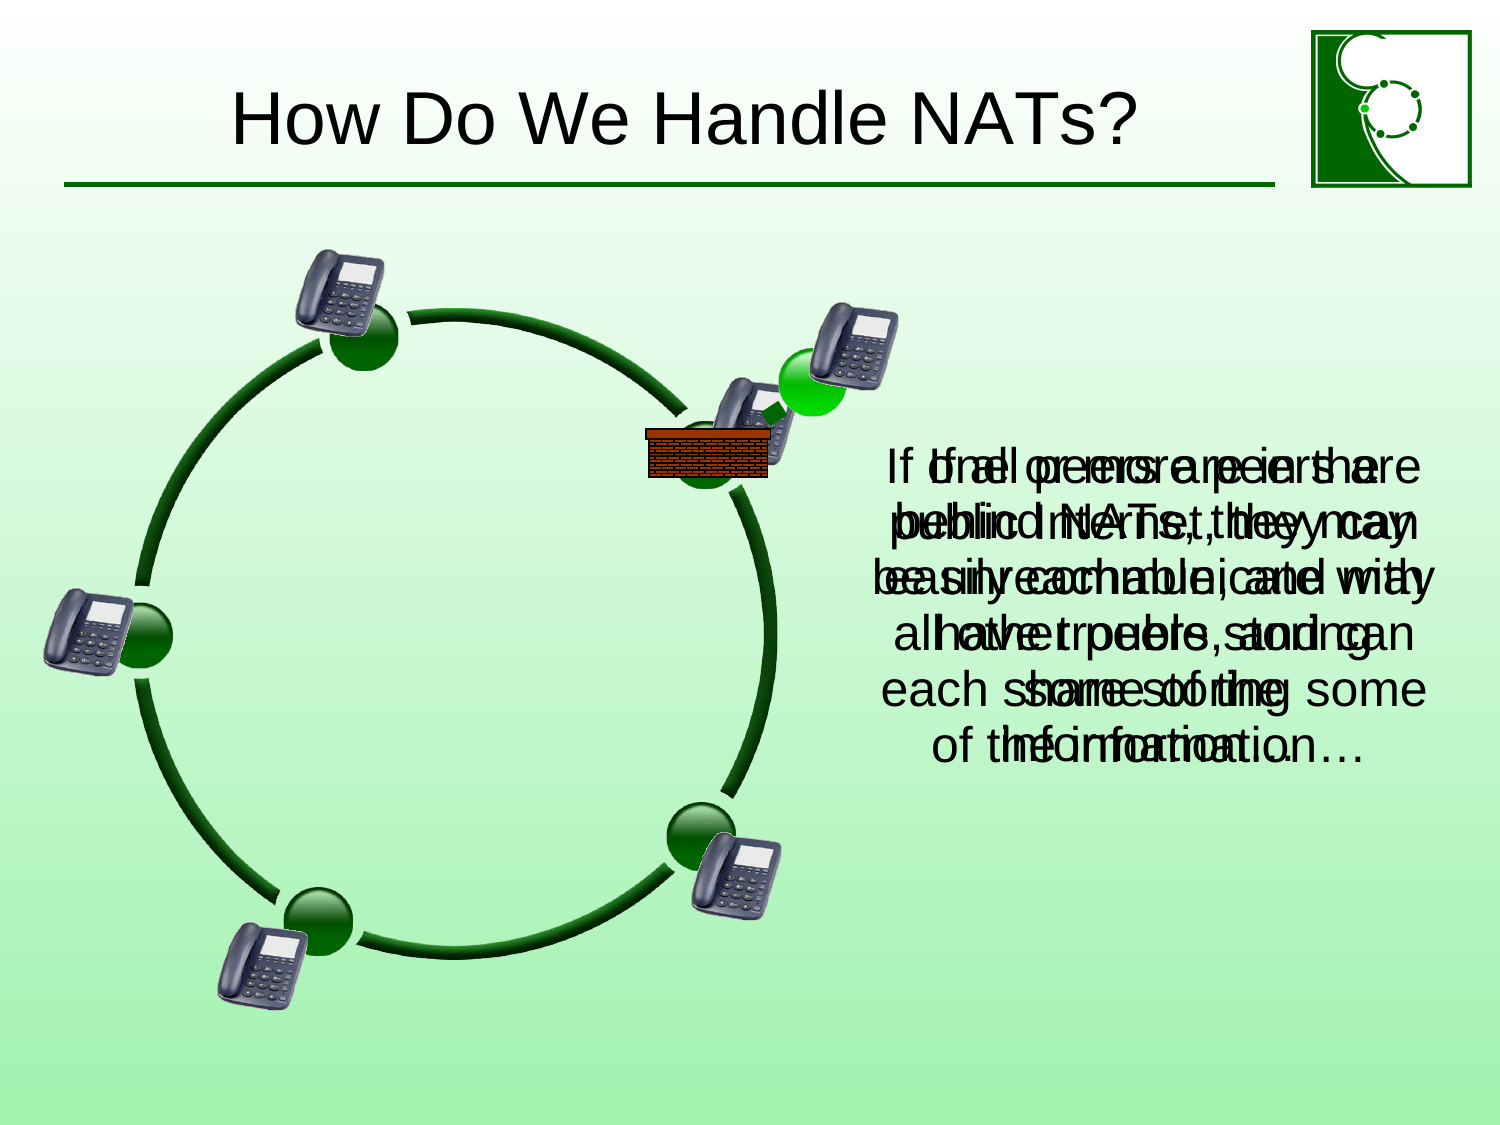

# How Do We Handle NATs?
If one or more peers are behind NATs, they may be unreachable, and may have trouble storing some of the information…
If all peers are in the public Internet, they can easily communicate with all other peers, and can each share storing some of the information…